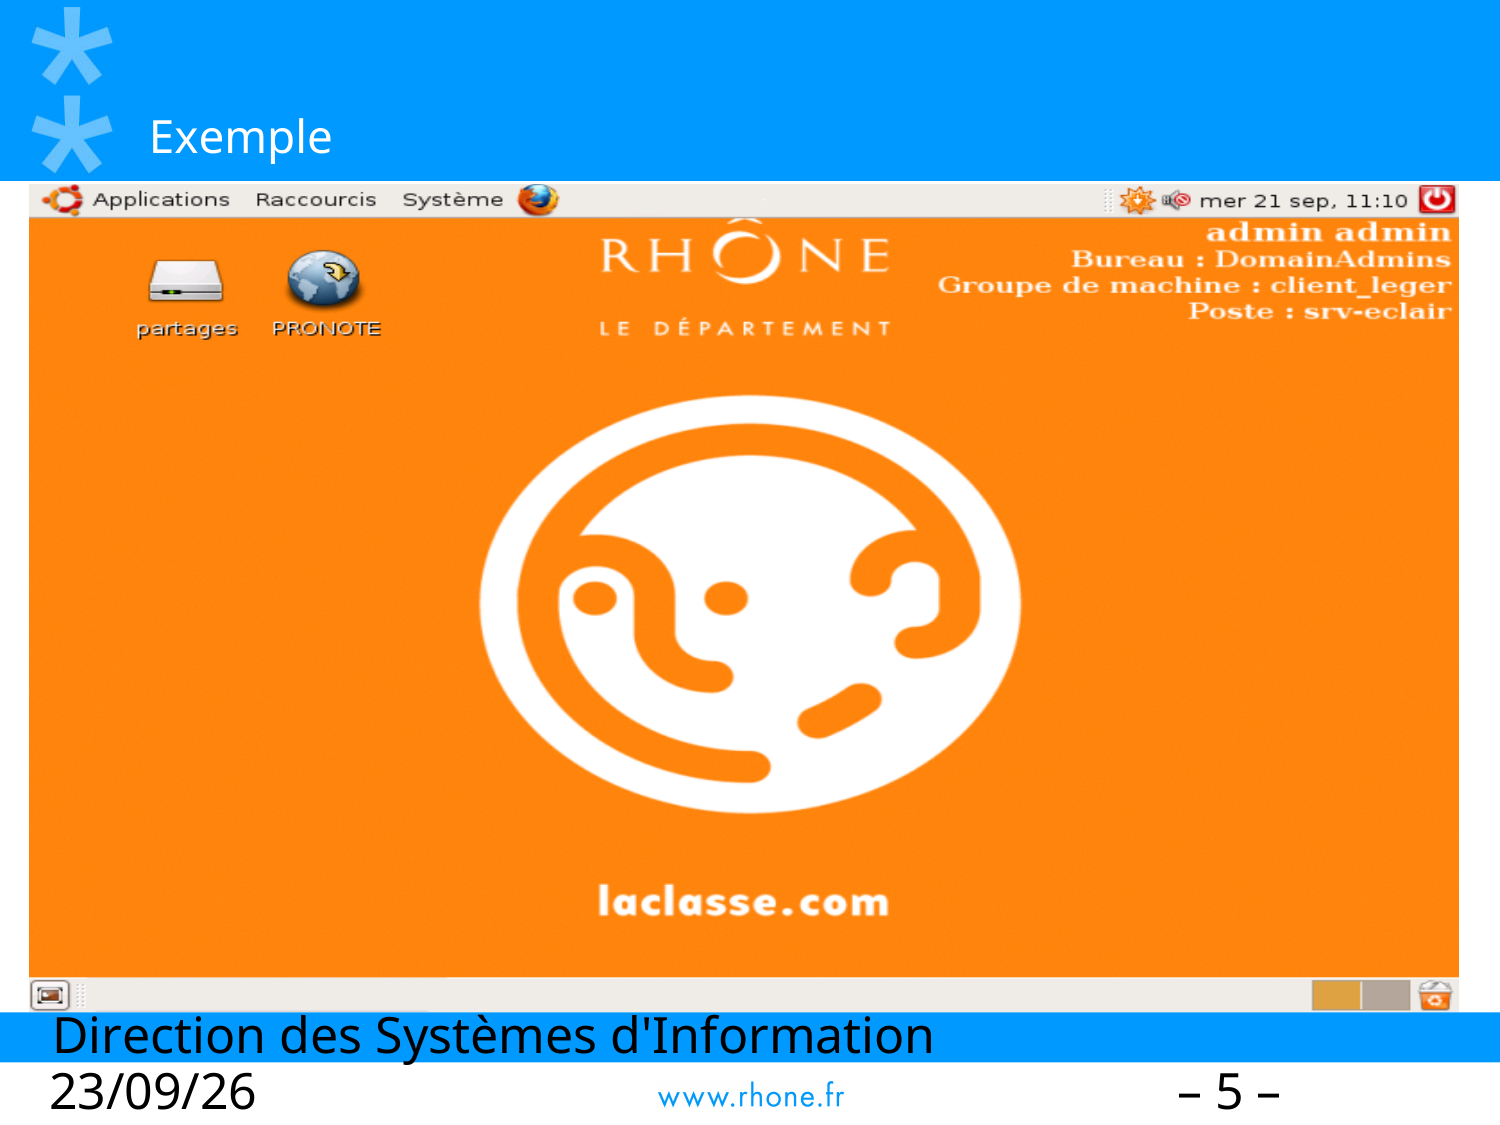

# Exemple
Direction des Systèmes d'Information
5